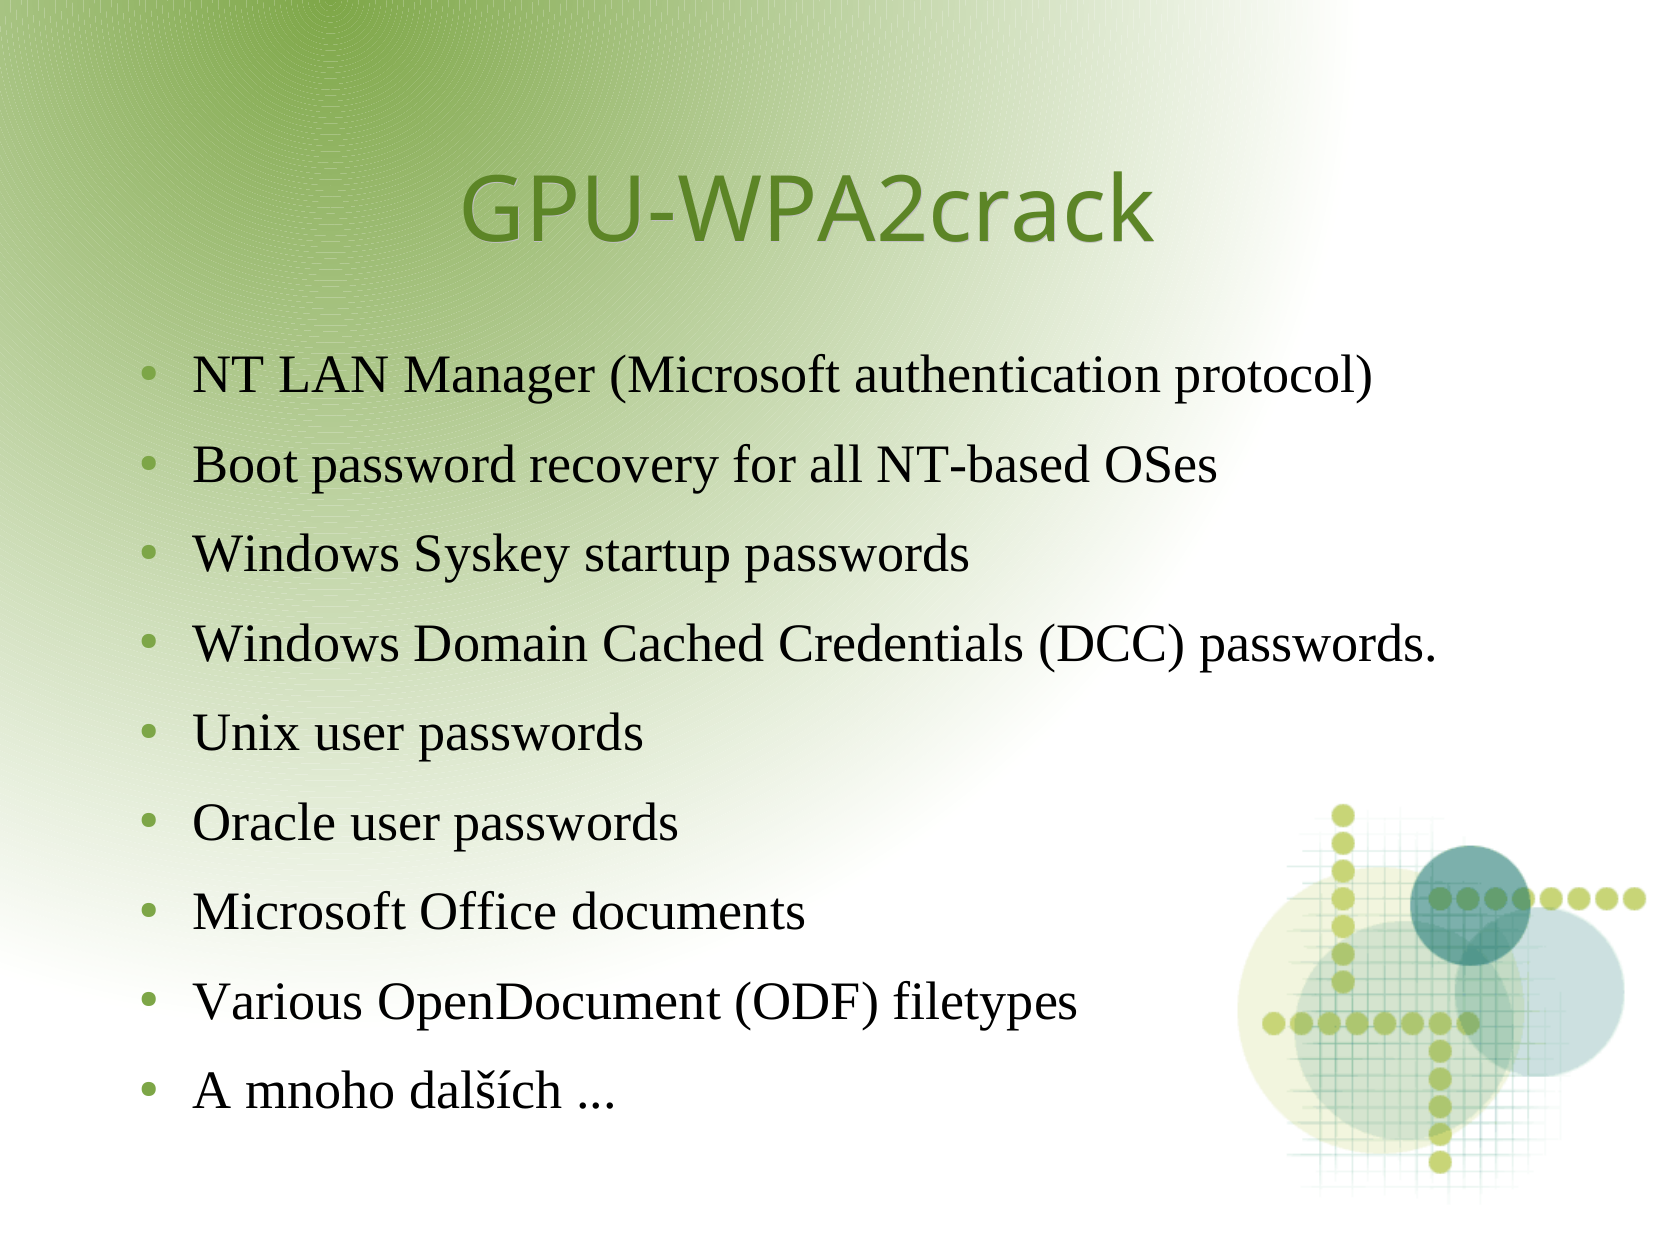

# GPU-WPA2crack
NT LAN Manager (Microsoft authentication protocol)
Boot password recovery for all NT-based OSes
Windows Syskey startup passwords
Windows Domain Cached Credentials (DCC) passwords.
Unix user passwords
Oracle user passwords
Microsoft Office documents
Various OpenDocument (ODF) filetypes
A mnoho dalších ...